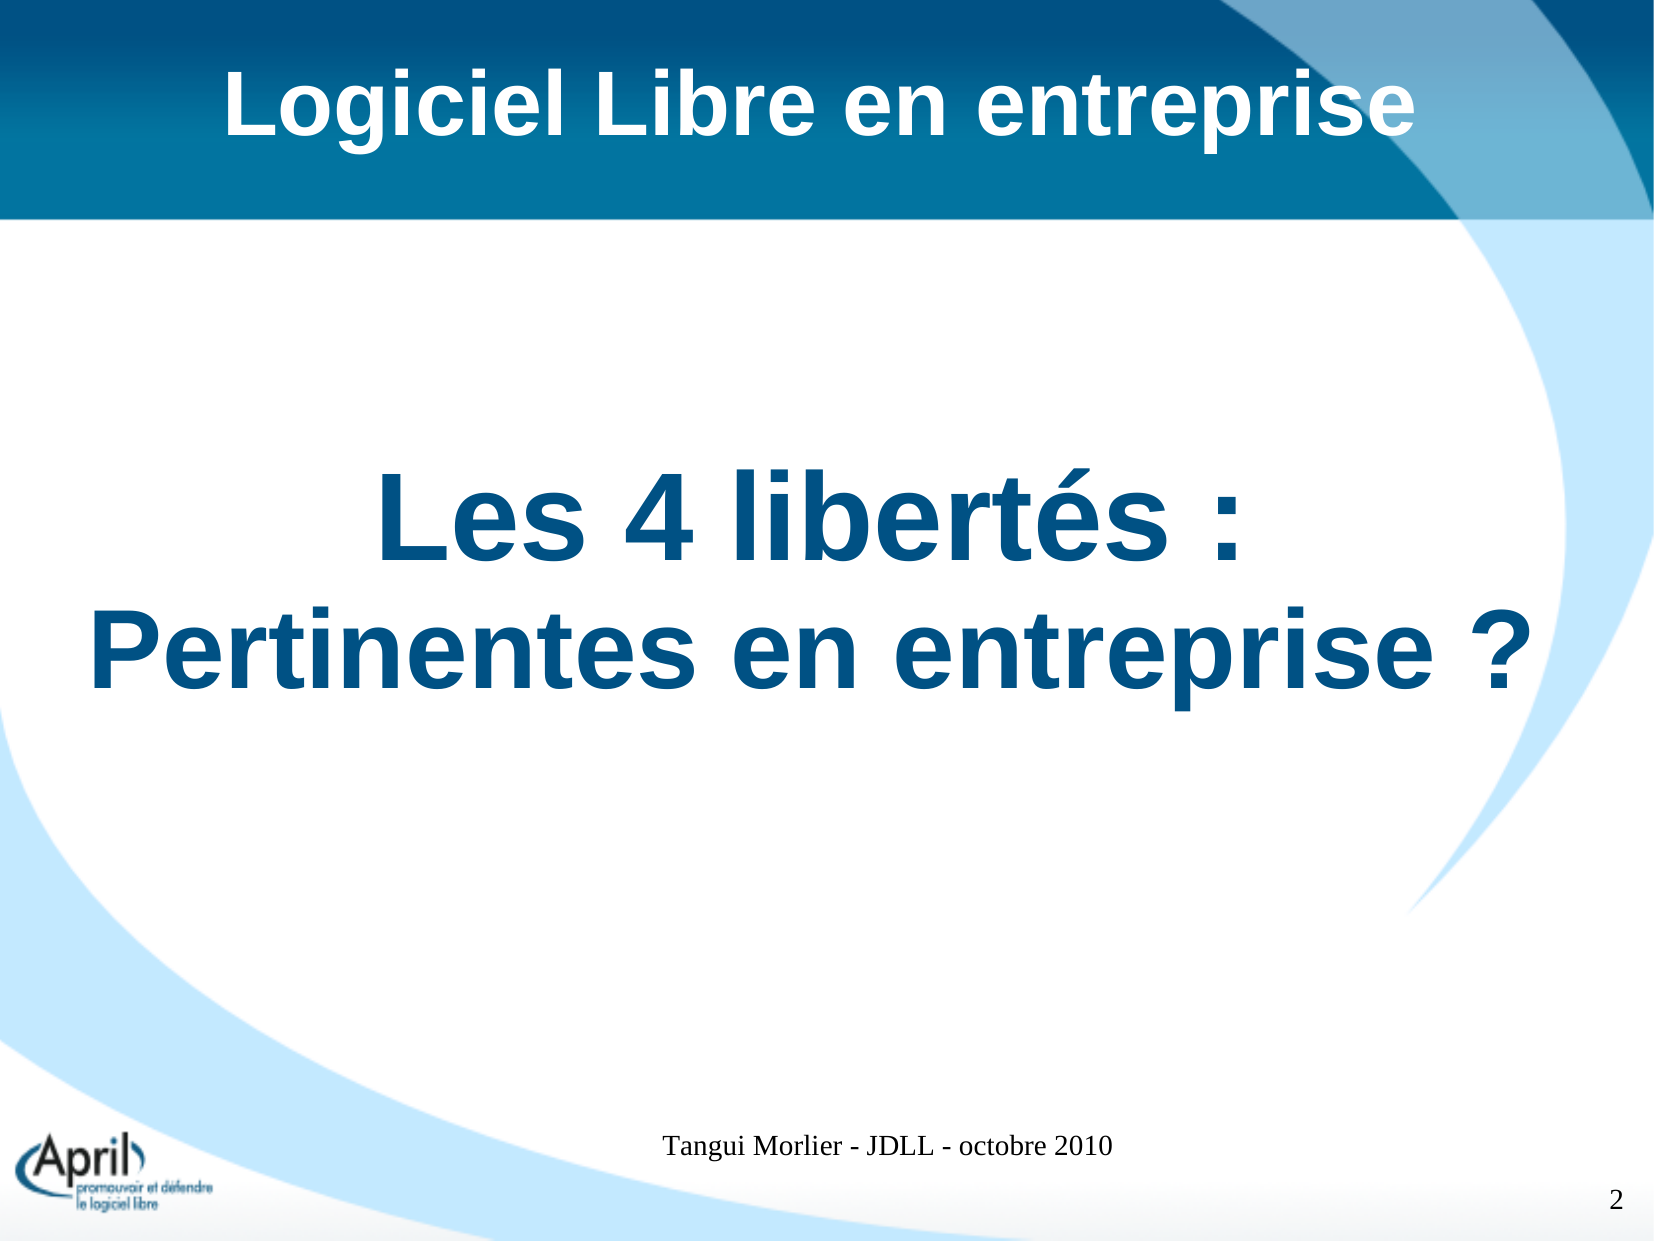

# Logiciel Libre en entreprise
Les 4 libertés :
Pertinentes en entreprise ?
Tangui Morlier - JDLL - octobre 2010
2